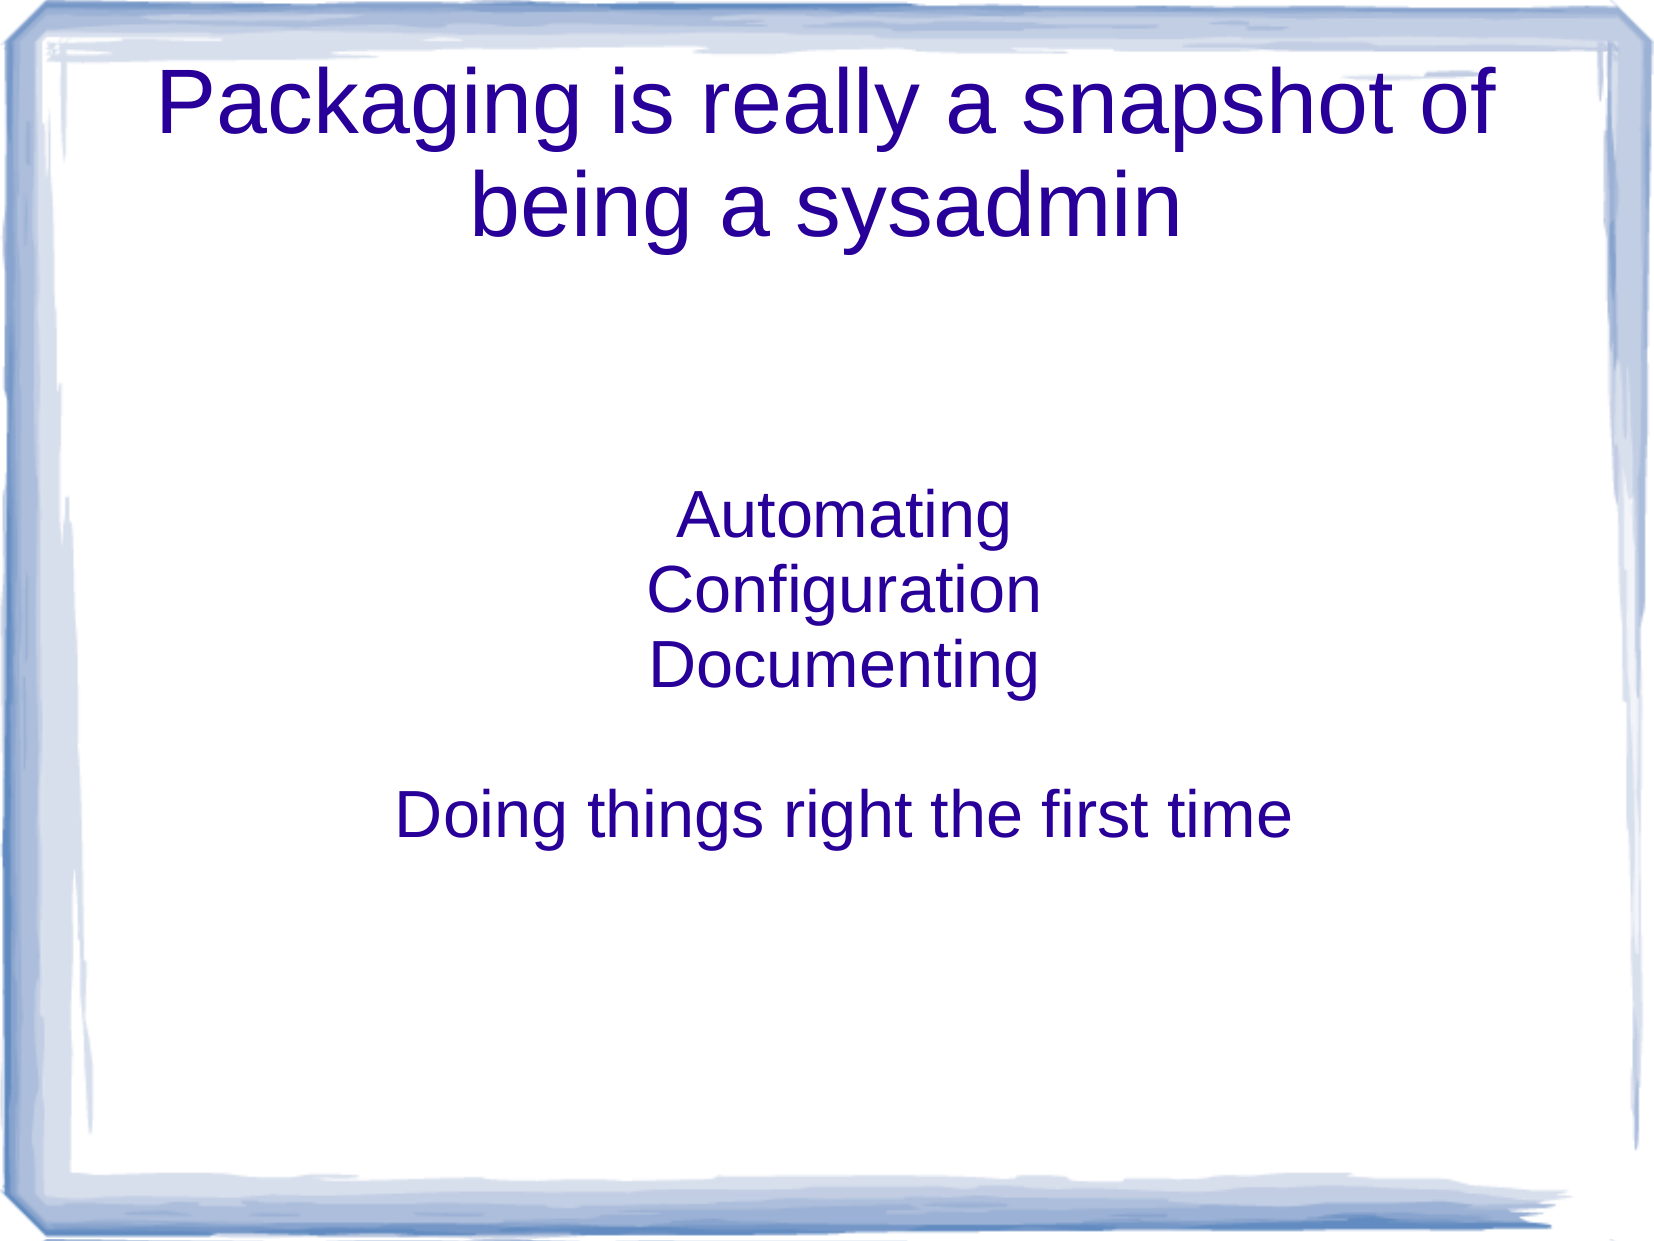

# Packaging is really a snapshot of being a sysadmin
Automating
Configuration
Documenting
Doing things right the first time